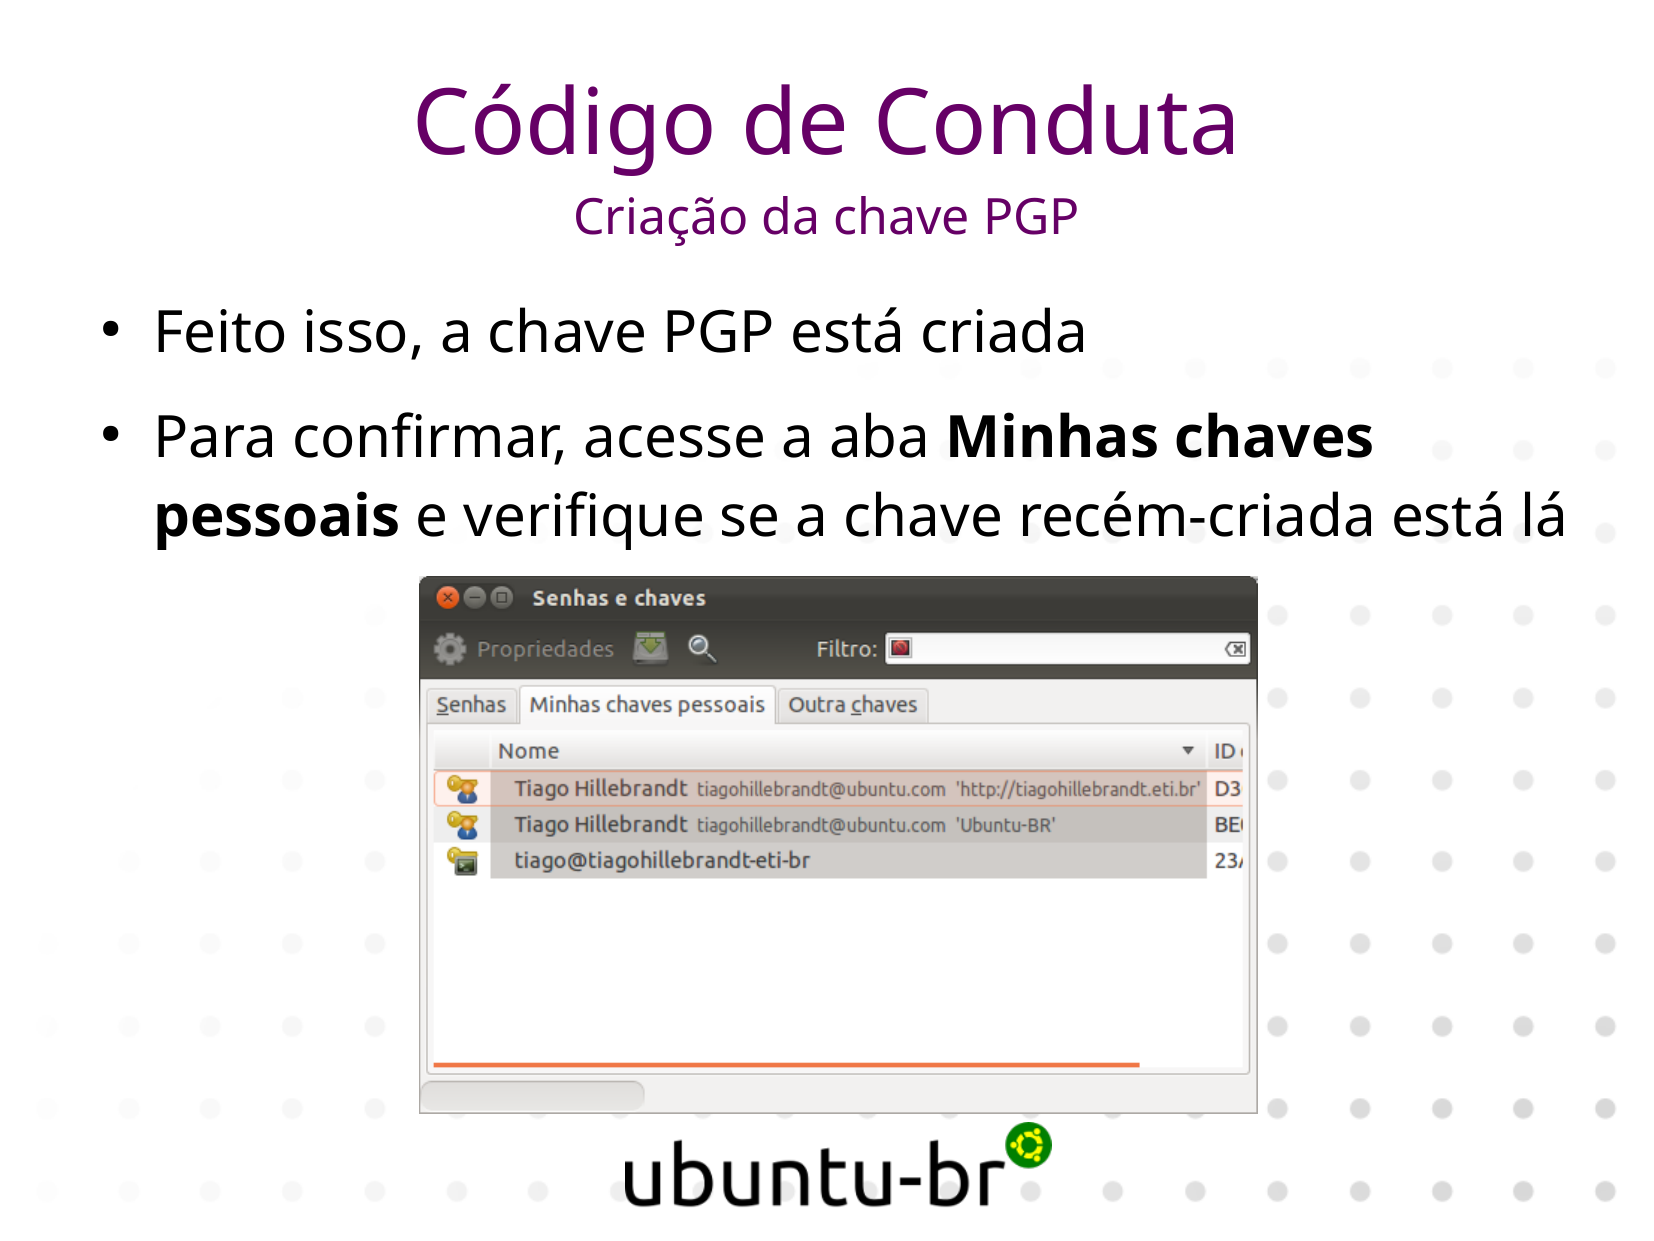

# Código de Conduta Criação da chave PGP
Feito isso, a chave PGP está criada
Para confirmar, acesse a aba Minhas chaves pessoais e verifique se a chave recém-criada está lá